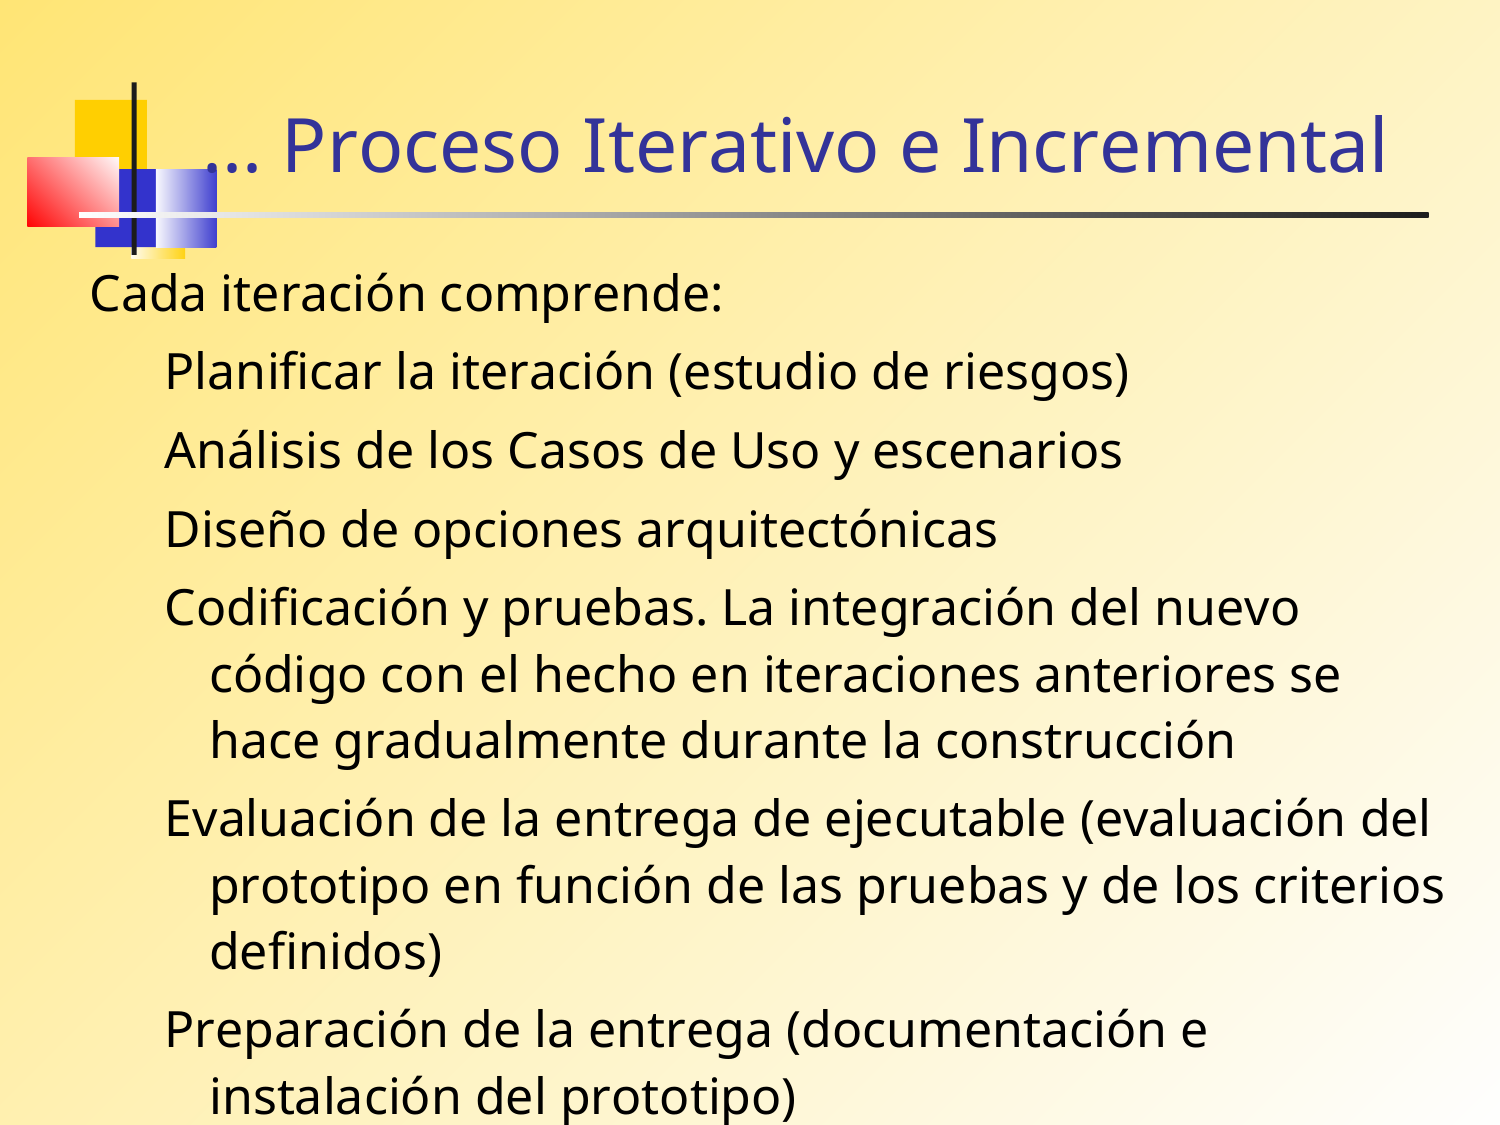

# ... Proceso Iterativo e Incremental
Cada iteración comprende:
Planificar la iteración (estudio de riesgos)‏
Análisis de los Casos de Uso y escenarios
Diseño de opciones arquitectónicas
Codificación y pruebas. La integración del nuevo código con el hecho en iteraciones anteriores se hace gradualmente durante la construcción
Evaluación de la entrega de ejecutable (evaluación del prototipo en función de las pruebas y de los criterios definidos)‏
Preparación de la entrega (documentación e instalación del prototipo)‏